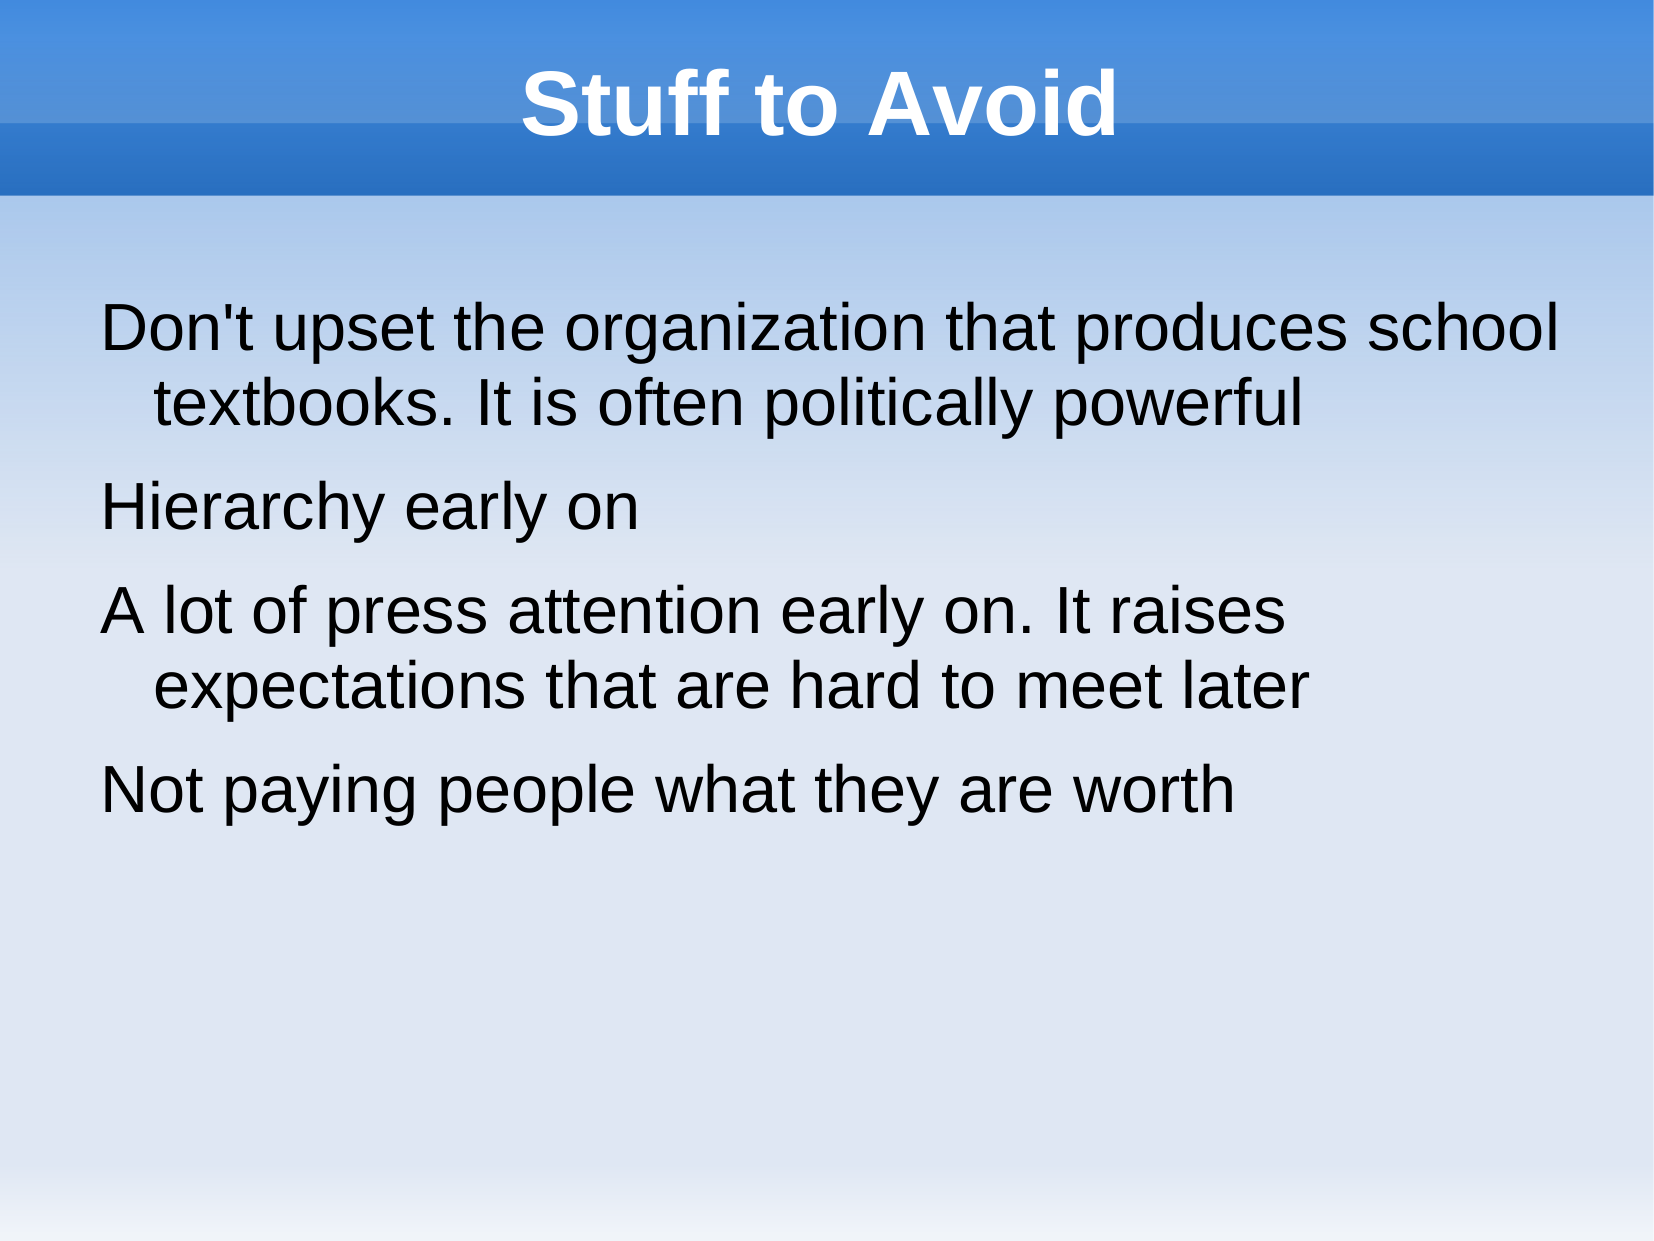

# Stuff to Avoid
Don't upset the organization that produces school textbooks. It is often politically powerful
Hierarchy early on
A lot of press attention early on. It raises expectations that are hard to meet later
Not paying people what they are worth